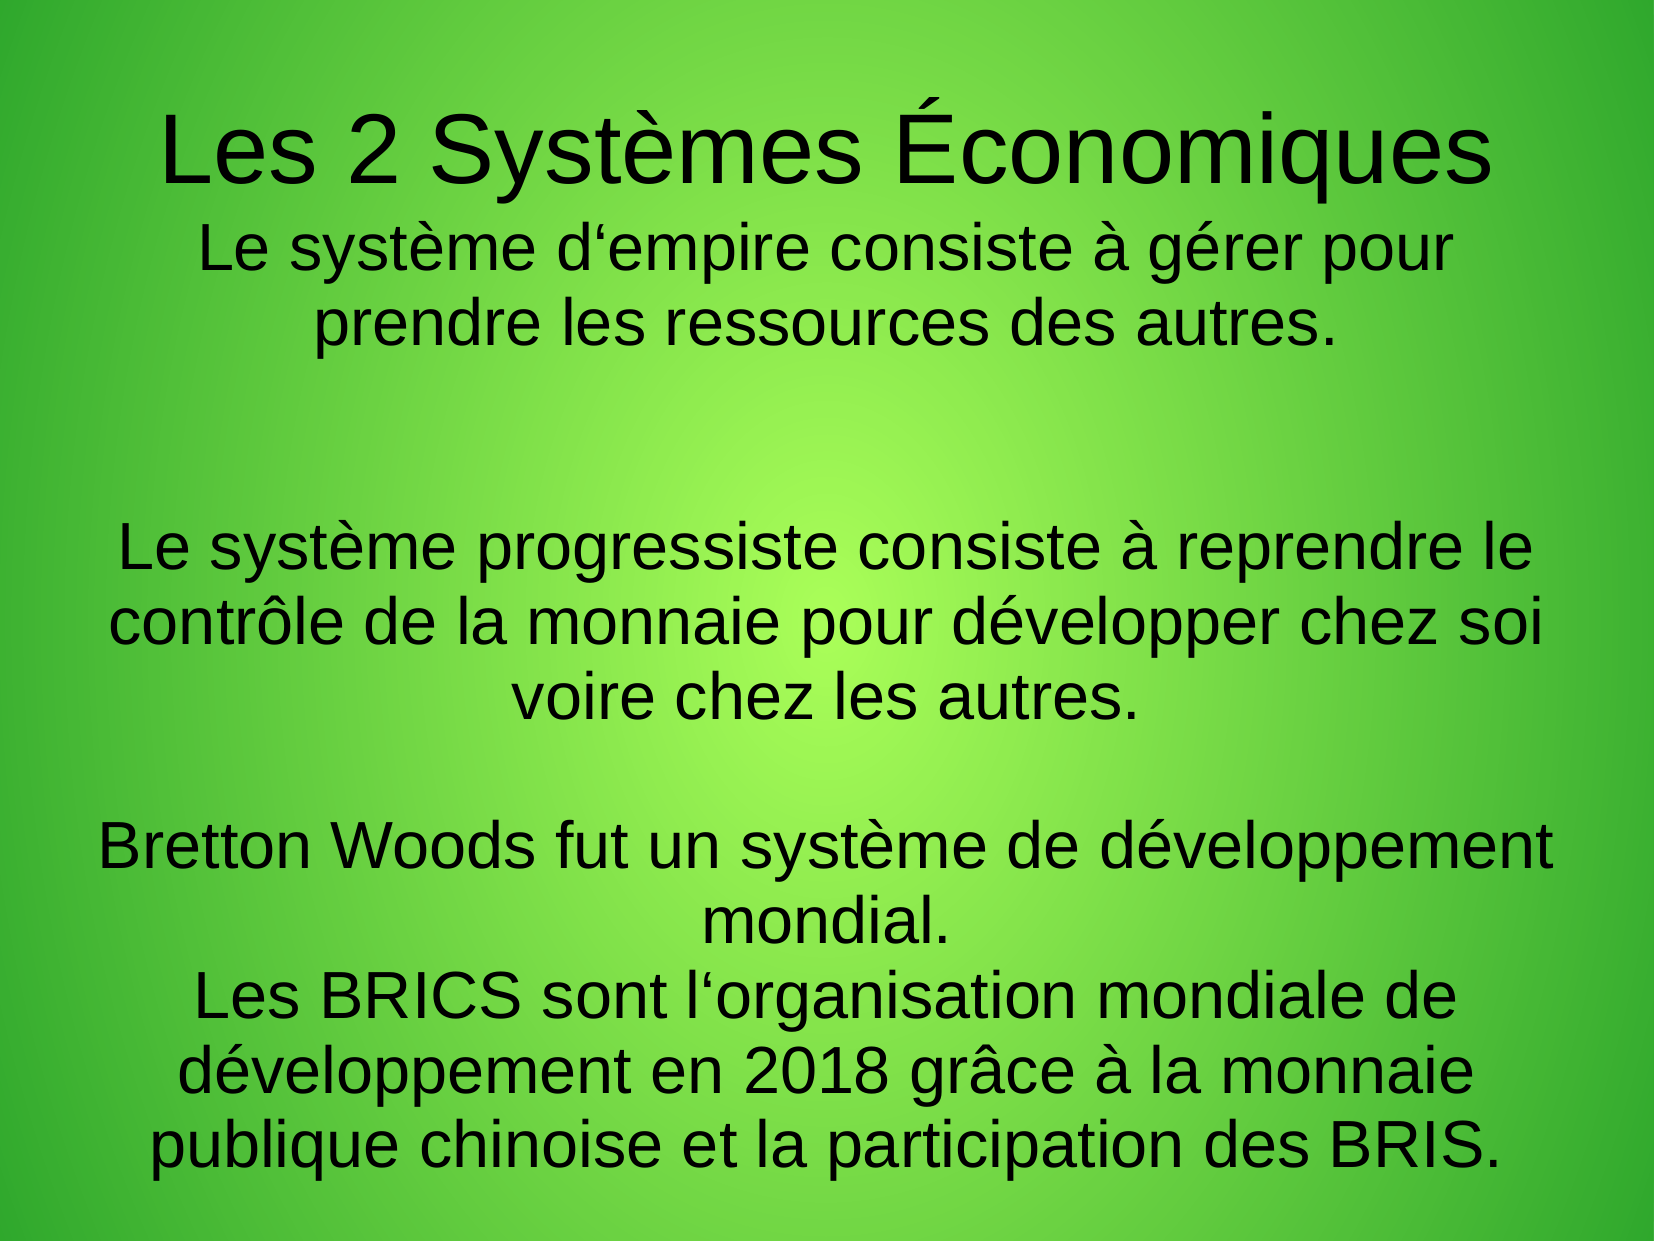

# Les 2 Systèmes Économiques
Le système d‘empire consiste à gérer pour prendre les ressources des autres.
Le système progressiste consiste à reprendre le contrôle de la monnaie pour développer chez soi voire chez les autres.
Bretton Woods fut un système de développement mondial.
Les BRICS sont l‘organisation mondiale de développement en 2018 grâce à la monnaie publique chinoise et la participation des BRIS.